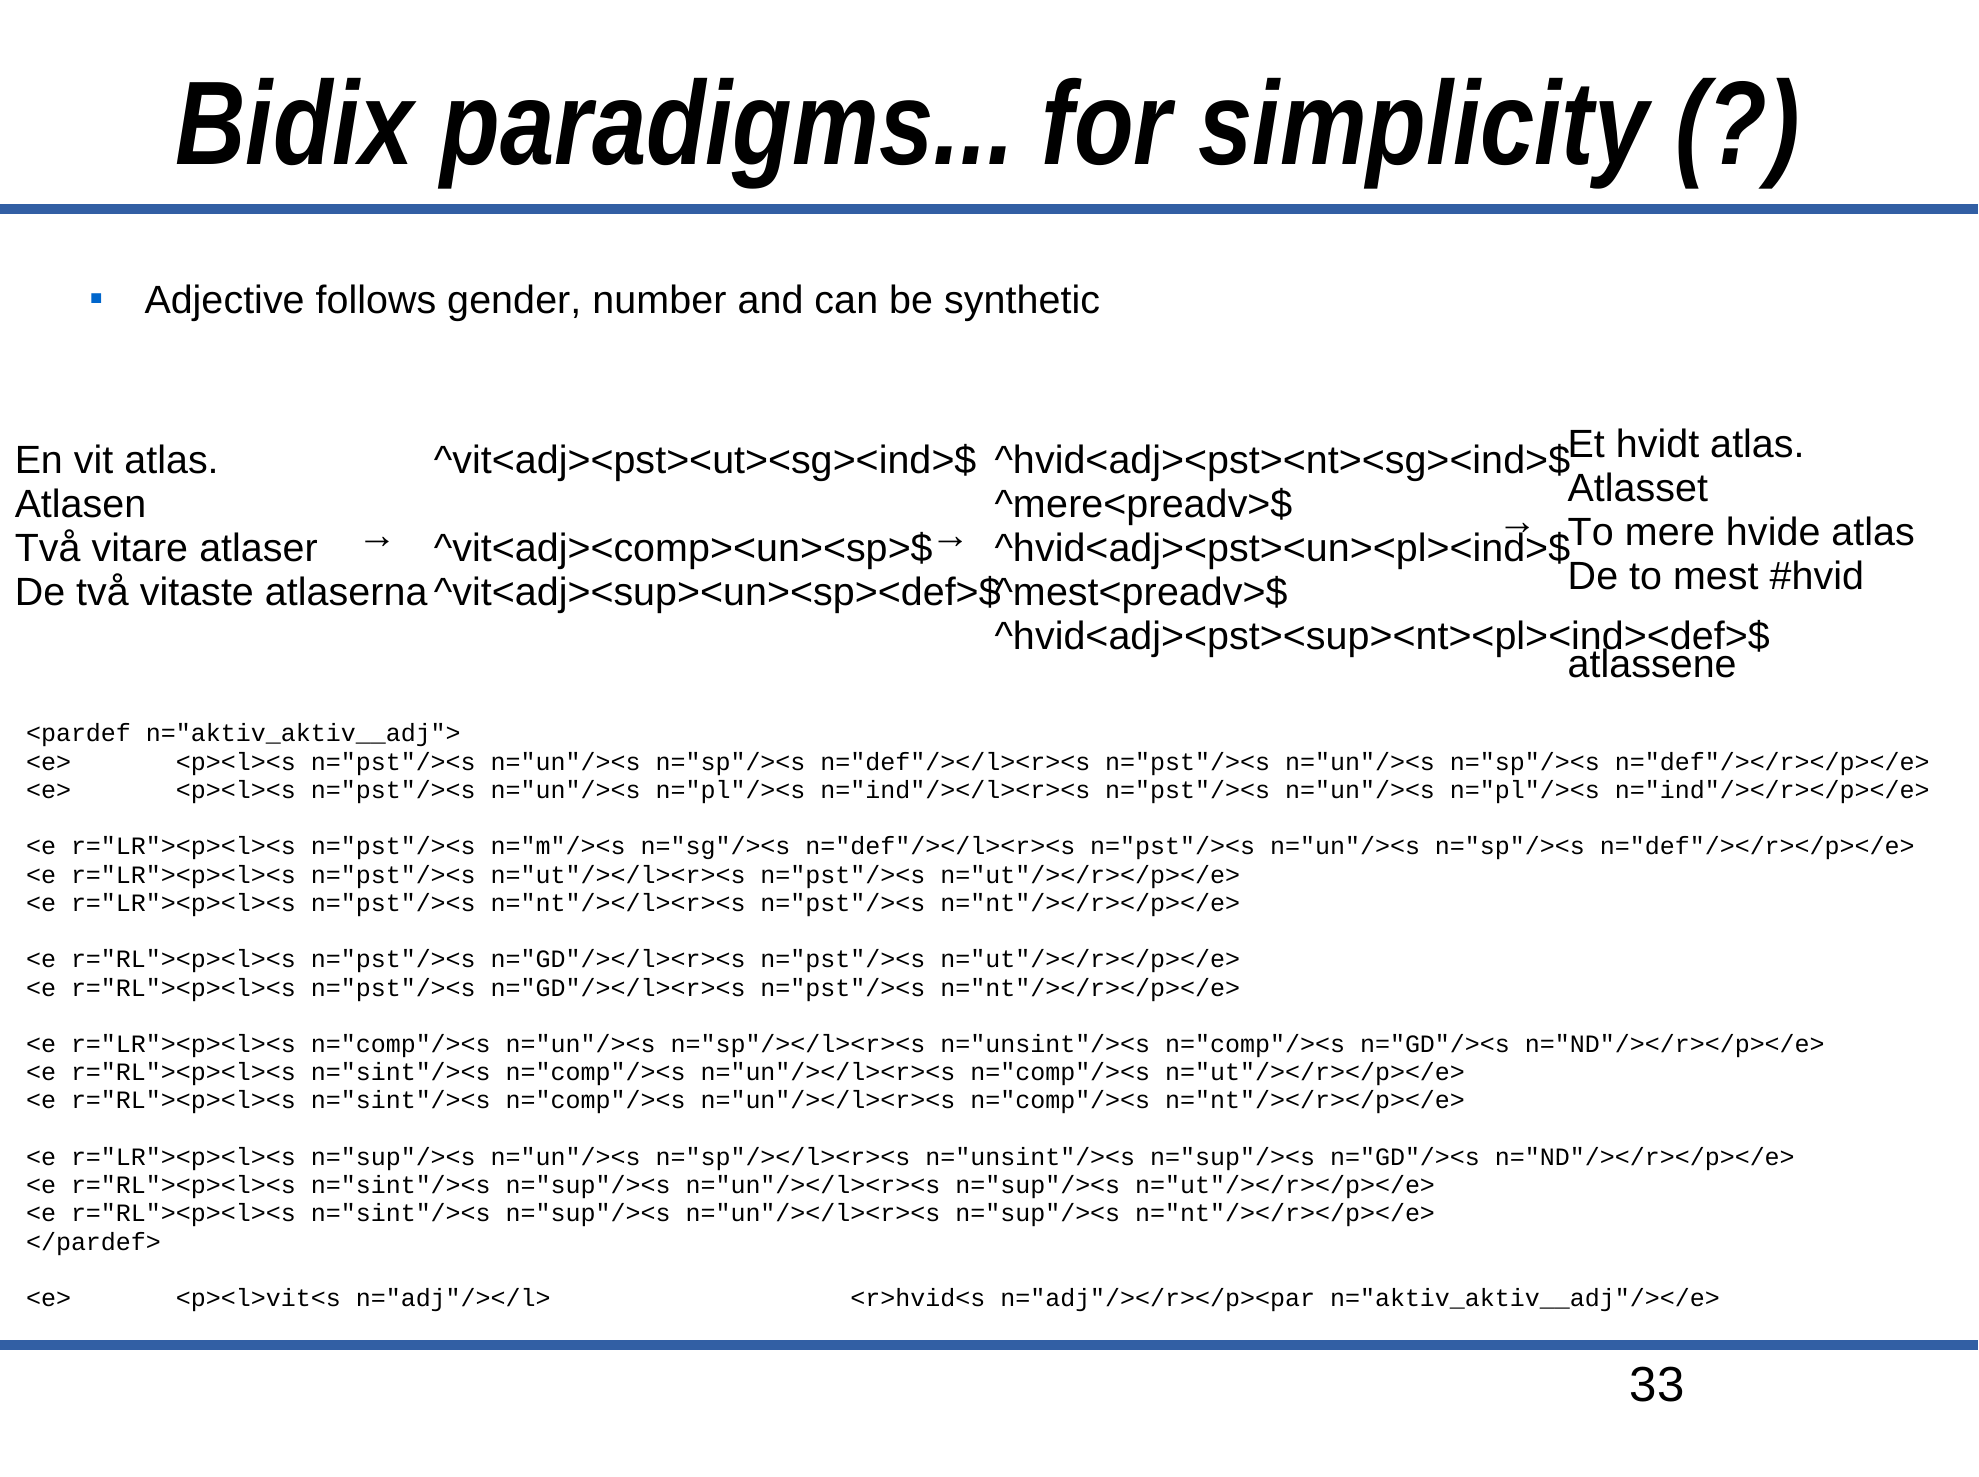

# Bidix paradigms... for simplicity (?)
Adjective follows gender, number and can be synthetic
Et hvidt atlas.
Atlasset
To mere hvide atlas
De to mest #hvid atlassene
En vit atlas.
Atlasen
Två vitare atlaser
De två vitaste atlaserna
^vit<adj><pst><ut><sg><ind>$
^vit<adj><comp><un><sp>$
^vit<adj><sup><un><sp><def>$
^hvid<adj><pst><nt><sg><ind>$
^me	re<preadv>$ ^hvid<adj><pst><un><pl><ind>$
^mest<preadv>$ ^hvid<adj><pst><sup><nt><pl><ind><def>$
→
→
→
<pardef n="aktiv_aktiv__adj">
<e> <p><l><s n="pst"/><s n="un"/><s n="sp"/><s n="def"/></l><r><s n="pst"/><s n="un"/><s n="sp"/><s n="def"/></r></p></e>
<e> <p><l><s n="pst"/><s n="un"/><s n="pl"/><s n="ind"/></l><r><s n="pst"/><s n="un"/><s n="pl"/><s n="ind"/></r></p></e>
<e r="LR"><p><l><s n="pst"/><s n="m"/><s n="sg"/><s n="def"/></l><r><s n="pst"/><s n="un"/><s n="sp"/><s n="def"/></r></p></e>
<e r="LR"><p><l><s n="pst"/><s n="ut"/></l><r><s n="pst"/><s n="ut"/></r></p></e>
<e r="LR"><p><l><s n="pst"/><s n="nt"/></l><r><s n="pst"/><s n="nt"/></r></p></e>
<e r="RL"><p><l><s n="pst"/><s n="GD"/></l><r><s n="pst"/><s n="ut"/></r></p></e>
<e r="RL"><p><l><s n="pst"/><s n="GD"/></l><r><s n="pst"/><s n="nt"/></r></p></e>
<e r="LR"><p><l><s n="comp"/><s n="un"/><s n="sp"/></l><r><s n="unsint"/><s n="comp"/><s n="GD"/><s n="ND"/></r></p></e>
<e r="RL"><p><l><s n="sint"/><s n="comp"/><s n="un"/></l><r><s n="comp"/><s n="ut"/></r></p></e>
<e r="RL"><p><l><s n="sint"/><s n="comp"/><s n="un"/></l><r><s n="comp"/><s n="nt"/></r></p></e>
<e r="LR"><p><l><s n="sup"/><s n="un"/><s n="sp"/></l><r><s n="unsint"/><s n="sup"/><s n="GD"/><s n="ND"/></r></p></e>
<e r="RL"><p><l><s n="sint"/><s n="sup"/><s n="un"/></l><r><s n="sup"/><s n="ut"/></r></p></e>
<e r="RL"><p><l><s n="sint"/><s n="sup"/><s n="un"/></l><r><s n="sup"/><s n="nt"/></r></p></e>
</pardef>
<e> <p><l>vit<s n="adj"/></l> <r>hvid<s n="adj"/></r></p><par n="aktiv_aktiv__adj"/></e>